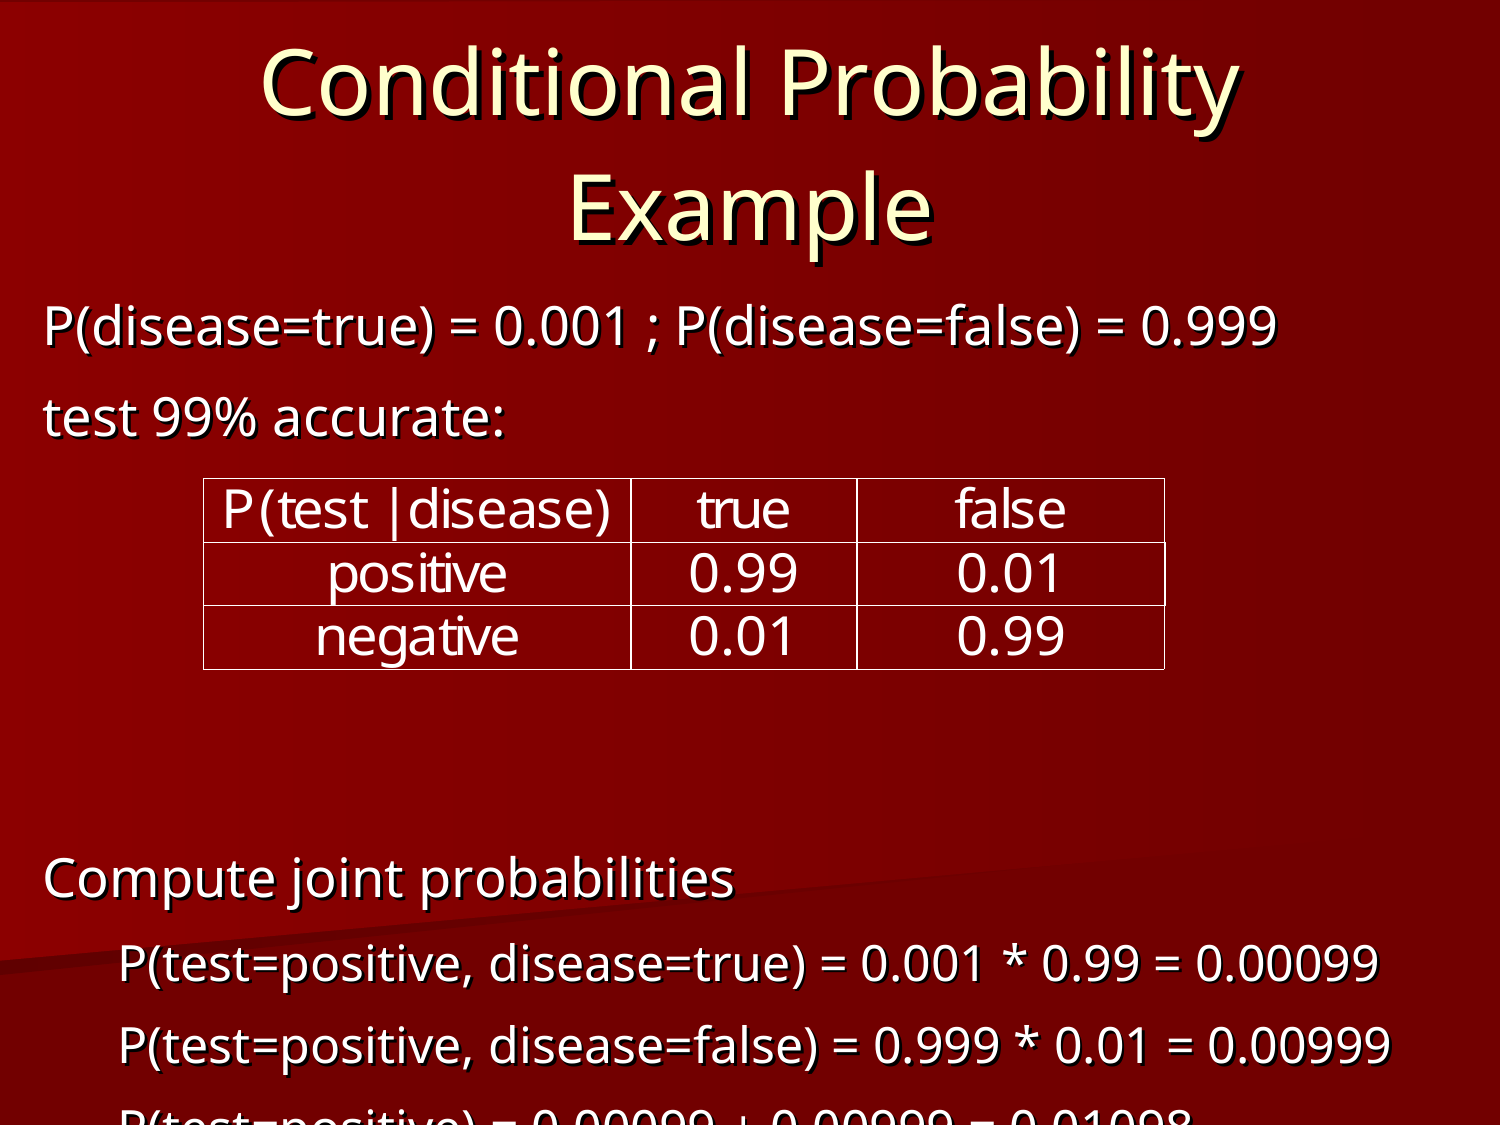

# Conditional Probability Example
P(disease=true) = 0.001 ; P(disease=false) = 0.999
test 99% accurate:
Compute joint probabilities
P(test=positive, disease=true) = 0.001 * 0.99 = 0.00099
P(test=positive, disease=false) = 0.999 * 0.01 = 0.00999
P(test=positive) = 0.00099 + 0.00999 = 0.01098